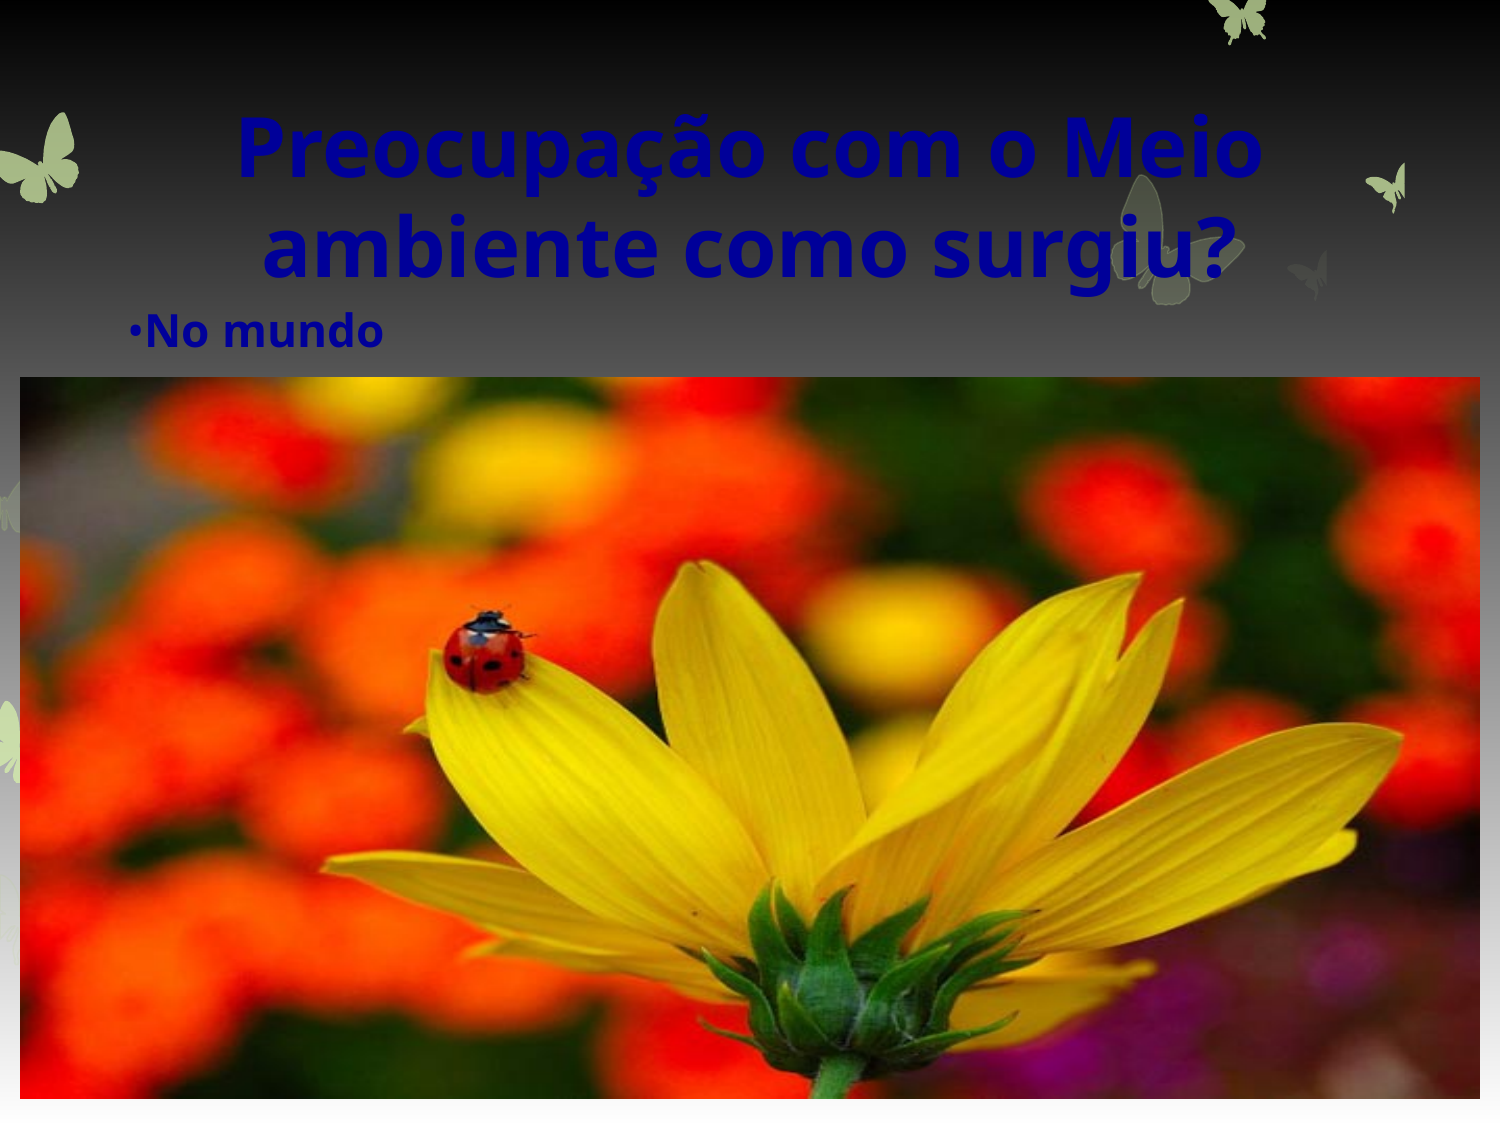

Preocupação com o Meio ambiente como surgiu?
No mundo